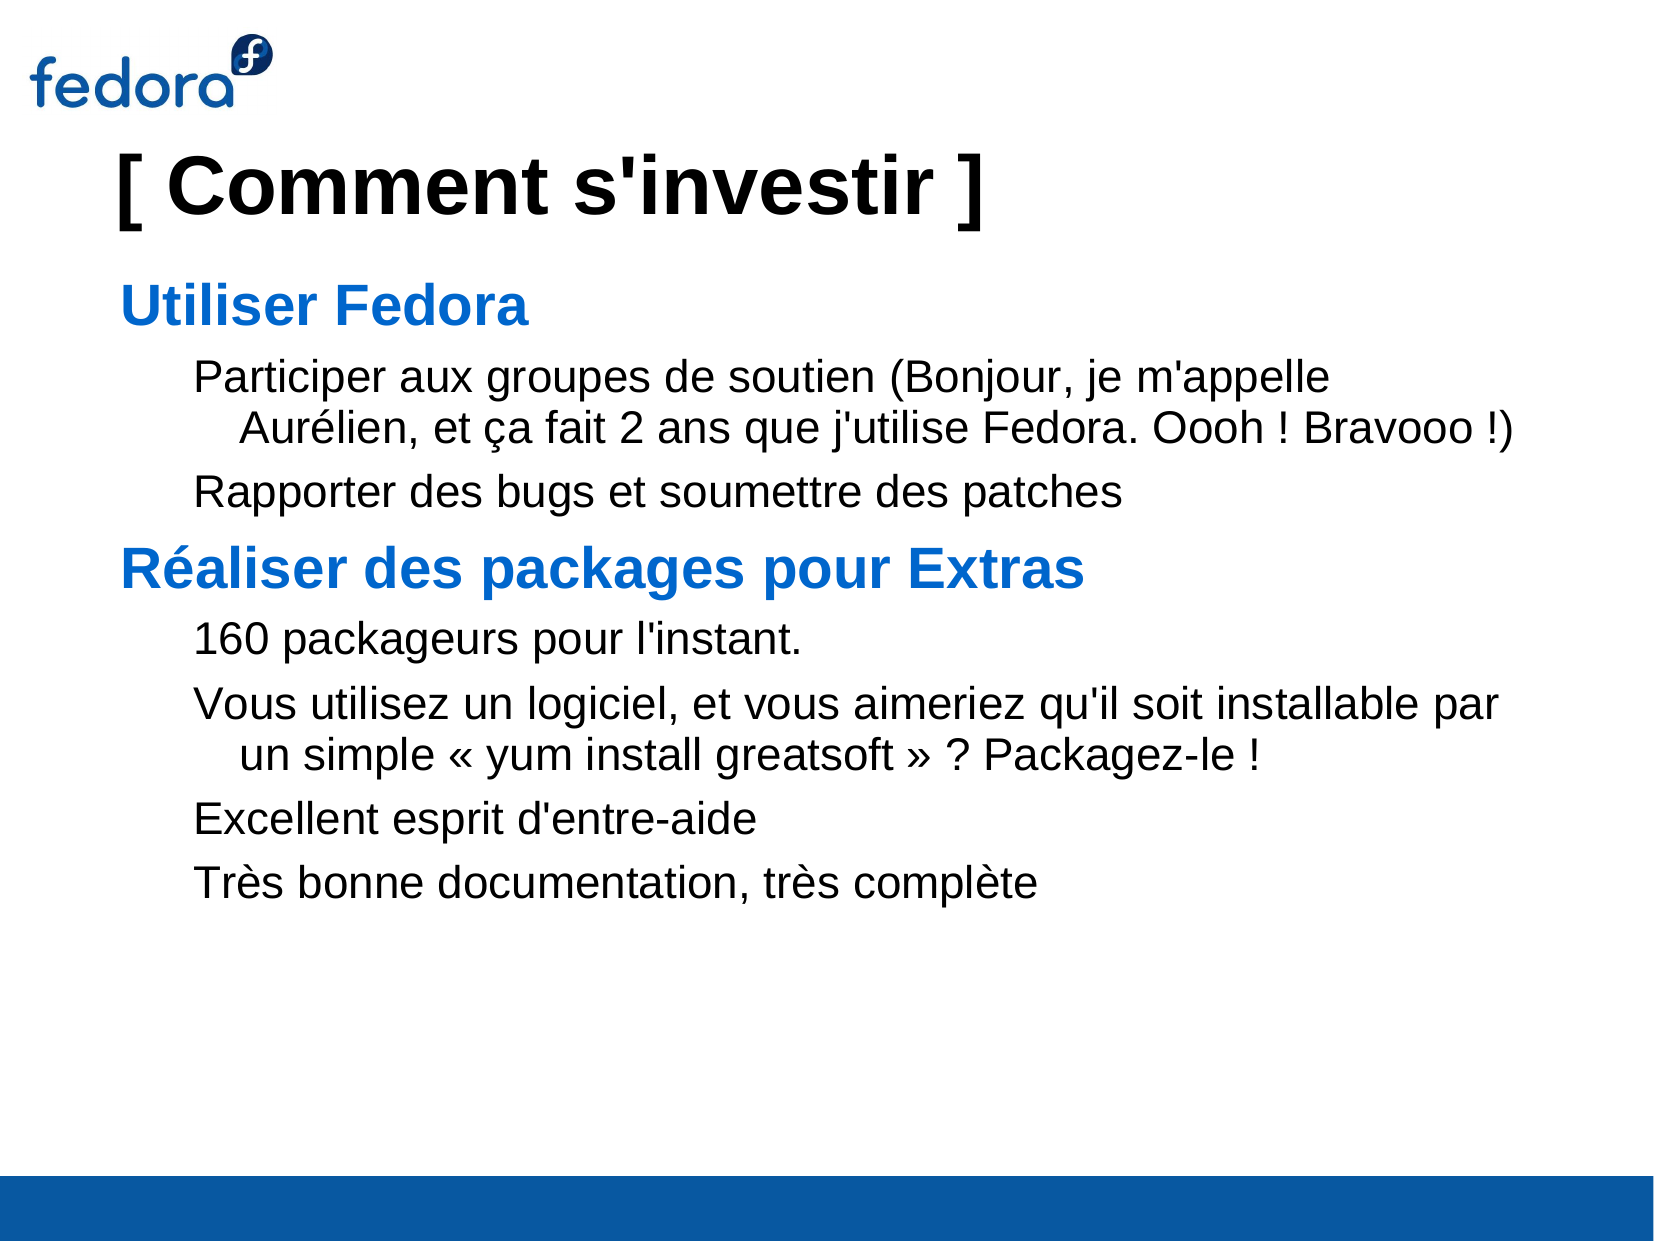

# [ Comment s'investir ]
Utiliser Fedora
Participer aux groupes de soutien (Bonjour, je m'appelle Aurélien, et ça fait 2 ans que j'utilise Fedora. Oooh ! Bravooo !)
Rapporter des bugs et soumettre des patches
Réaliser des packages pour Extras
160 packageurs pour l'instant.
Vous utilisez un logiciel, et vous aimeriez qu'il soit installable par un simple « yum install greatsoft » ? Packagez-le !
Excellent esprit d'entre-aide
Très bonne documentation, très complète